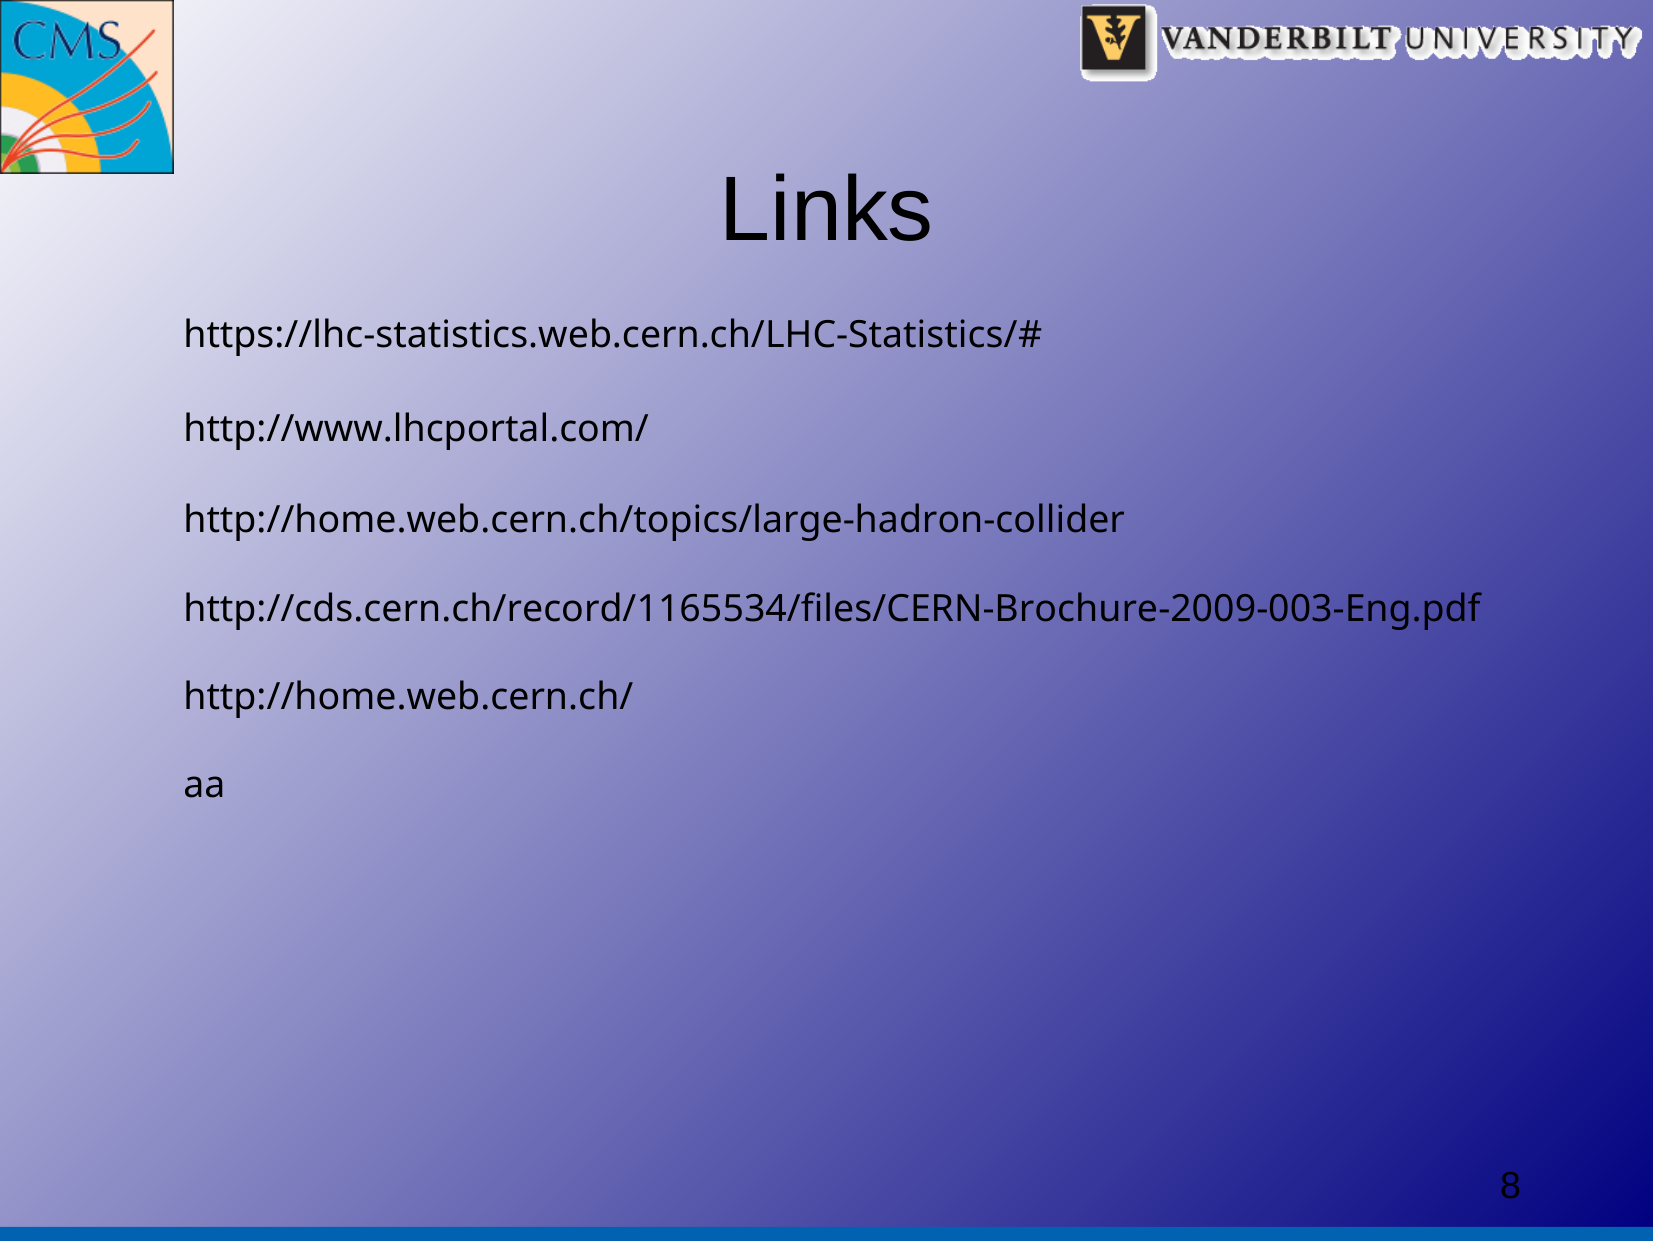

# Links
https://lhc-statistics.web.cern.ch/LHC-Statistics/#
http://www.lhcportal.com/
http://home.web.cern.ch/topics/large-hadron-collider
http://cds.cern.ch/record/1165534/files/CERN-Brochure-2009-003-Eng.pdf
http://home.web.cern.ch/
aa
8